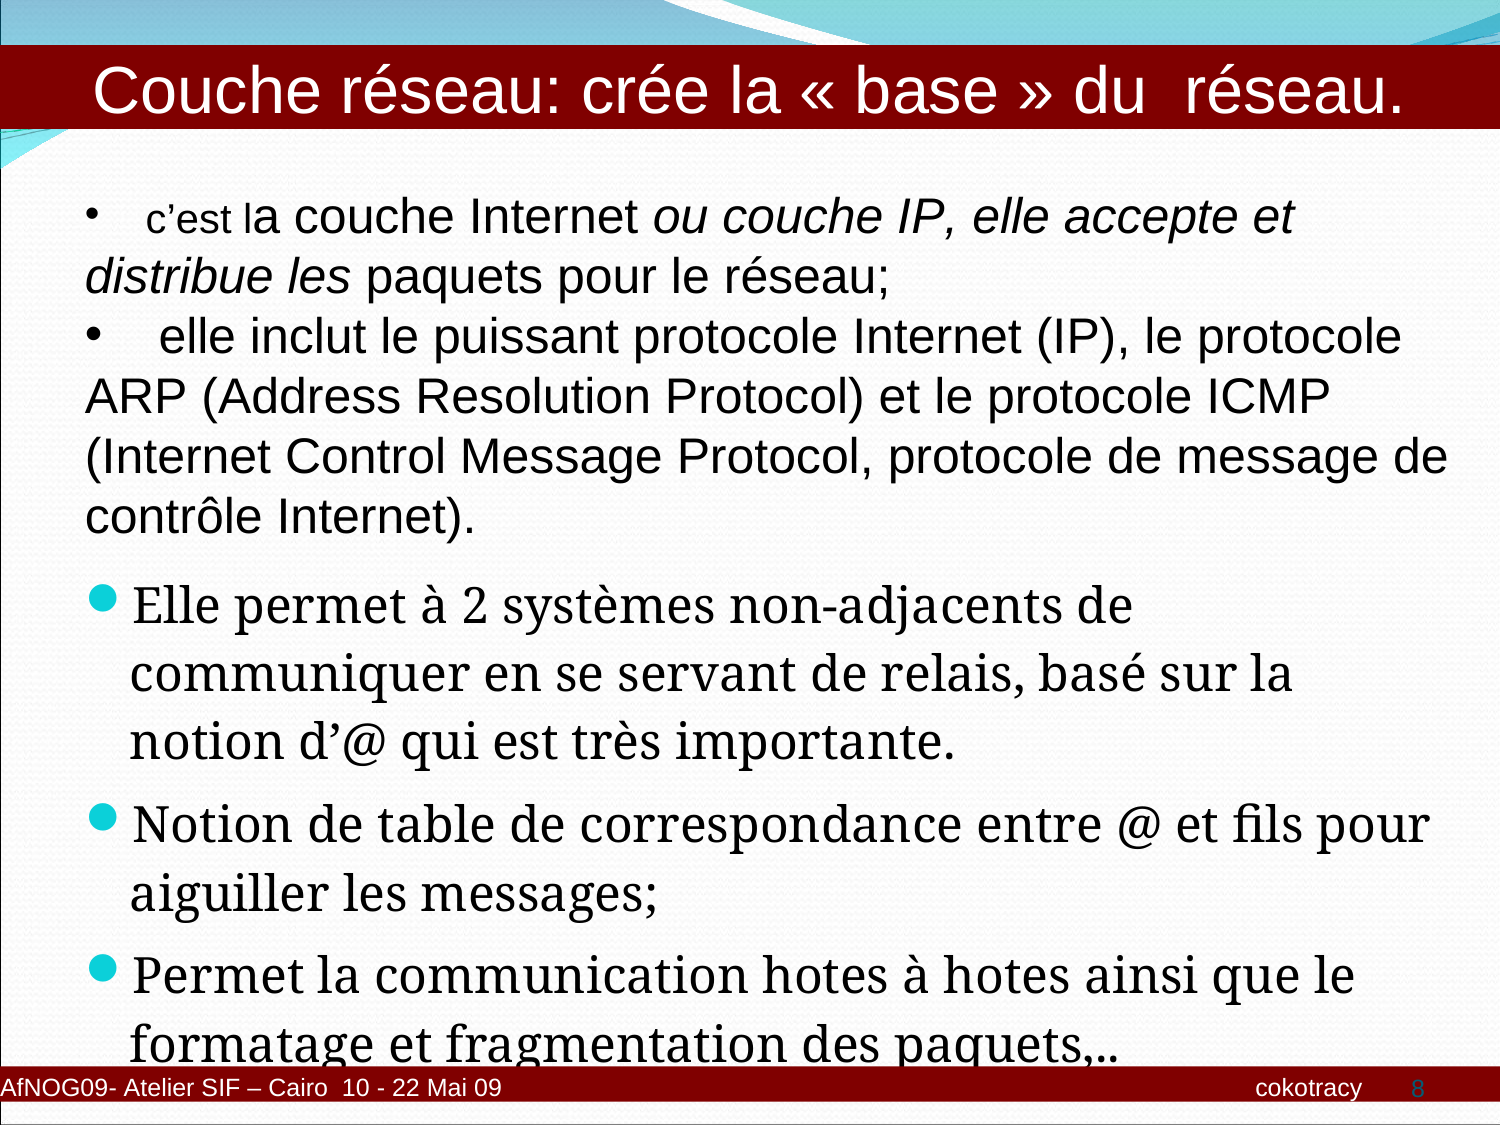

Couche réseau: crée la « base » du réseau.
 c’est la couche Internet ou couche IP, elle accepte et distribue les paquets pour le réseau;
 elle inclut le puissant protocole Internet (IP), le protocole ARP (Address Resolution Protocol) et le protocole ICMP (Internet Control Message Protocol, protocole de message de contrôle Internet).
# Elle permet à 2 systèmes non-adjacents de communiquer en se servant de relais, basé sur la notion d’@ qui est très importante.
Notion de table de correspondance entre @ et fils pour aiguiller les messages;
Permet la communication hotes à hotes ainsi que le formatage et fragmentation des paquets,..
AfNOG09- Atelier SIF – Cairo 10 - 22 Mai 09 cokotracy